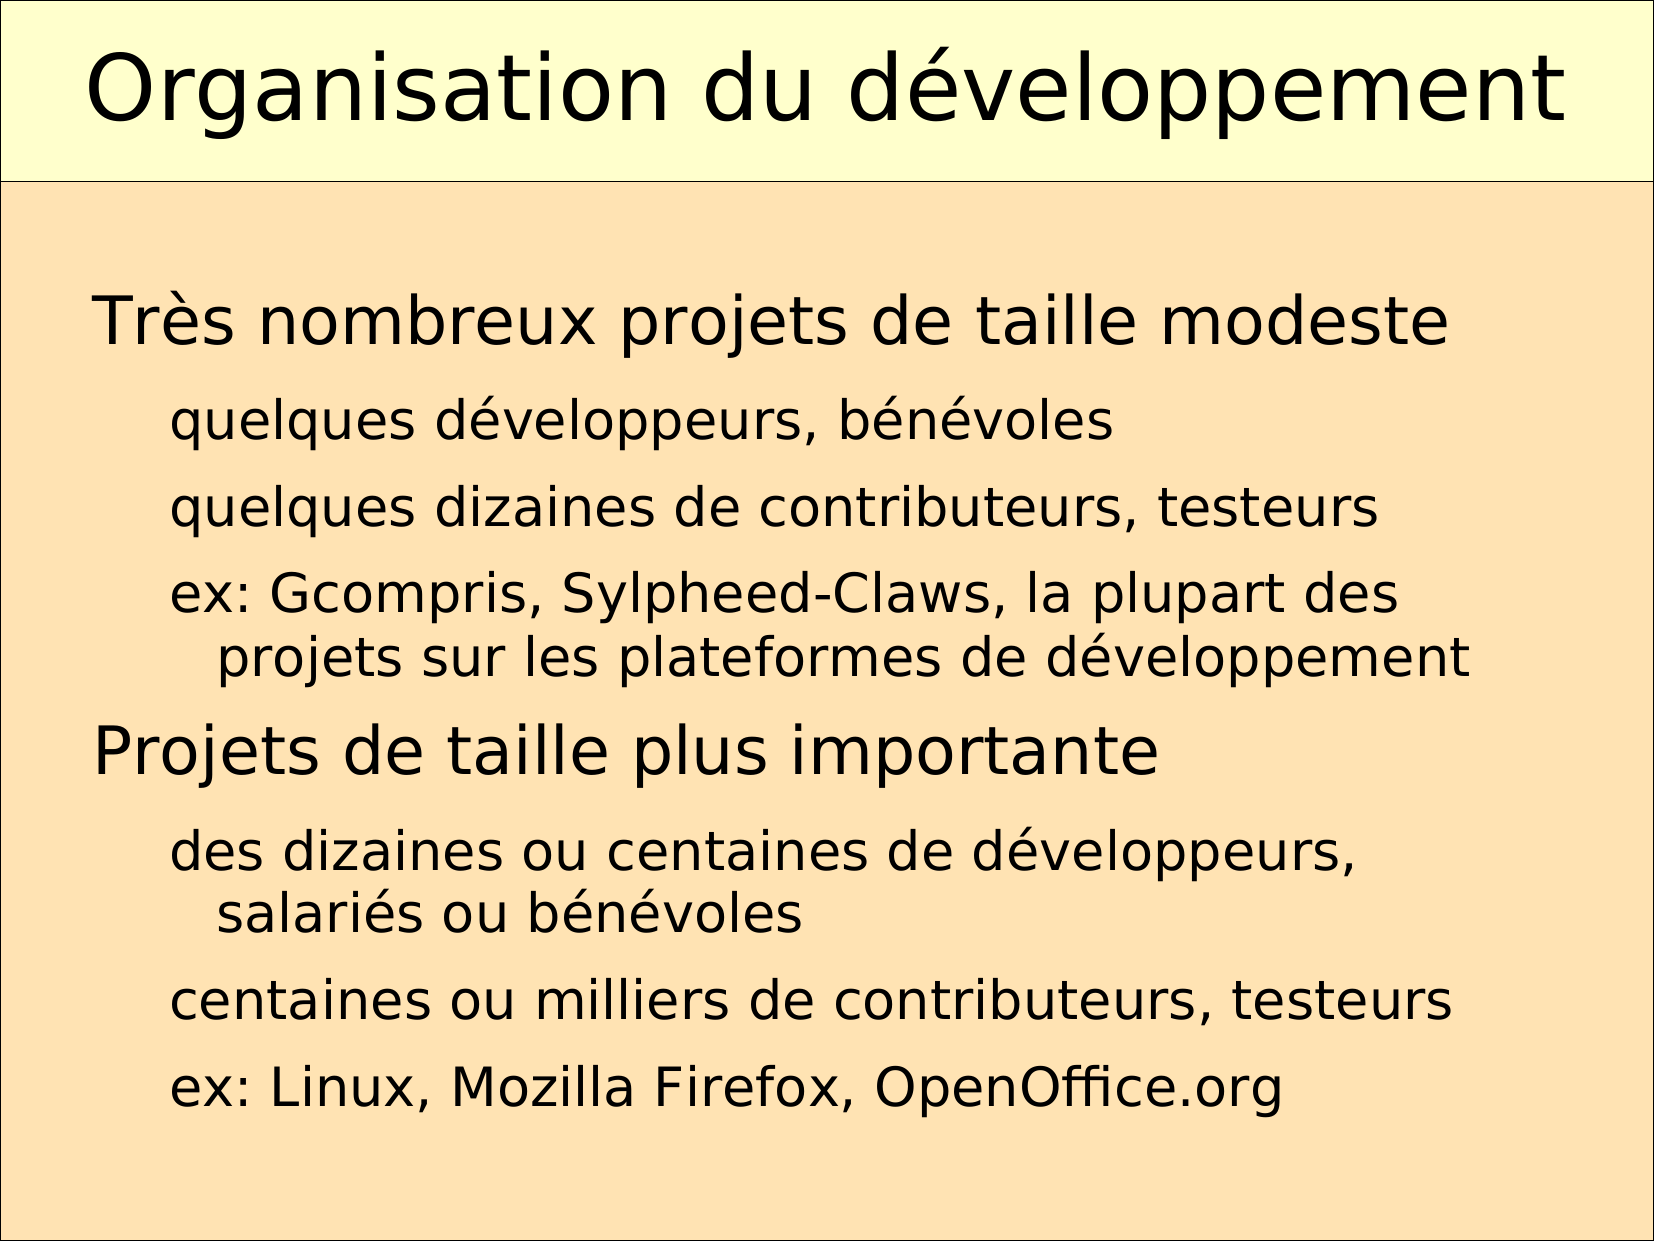

# Organisation du développement
Très nombreux projets de taille modeste
quelques développeurs, bénévoles
quelques dizaines de contributeurs, testeurs
ex: Gcompris, Sylpheed-Claws, la plupart des projets sur les plateformes de développement
Projets de taille plus importante
des dizaines ou centaines de développeurs, salariés ou bénévoles
centaines ou milliers de contributeurs, testeurs
ex: Linux, Mozilla Firefox, OpenOffice.org